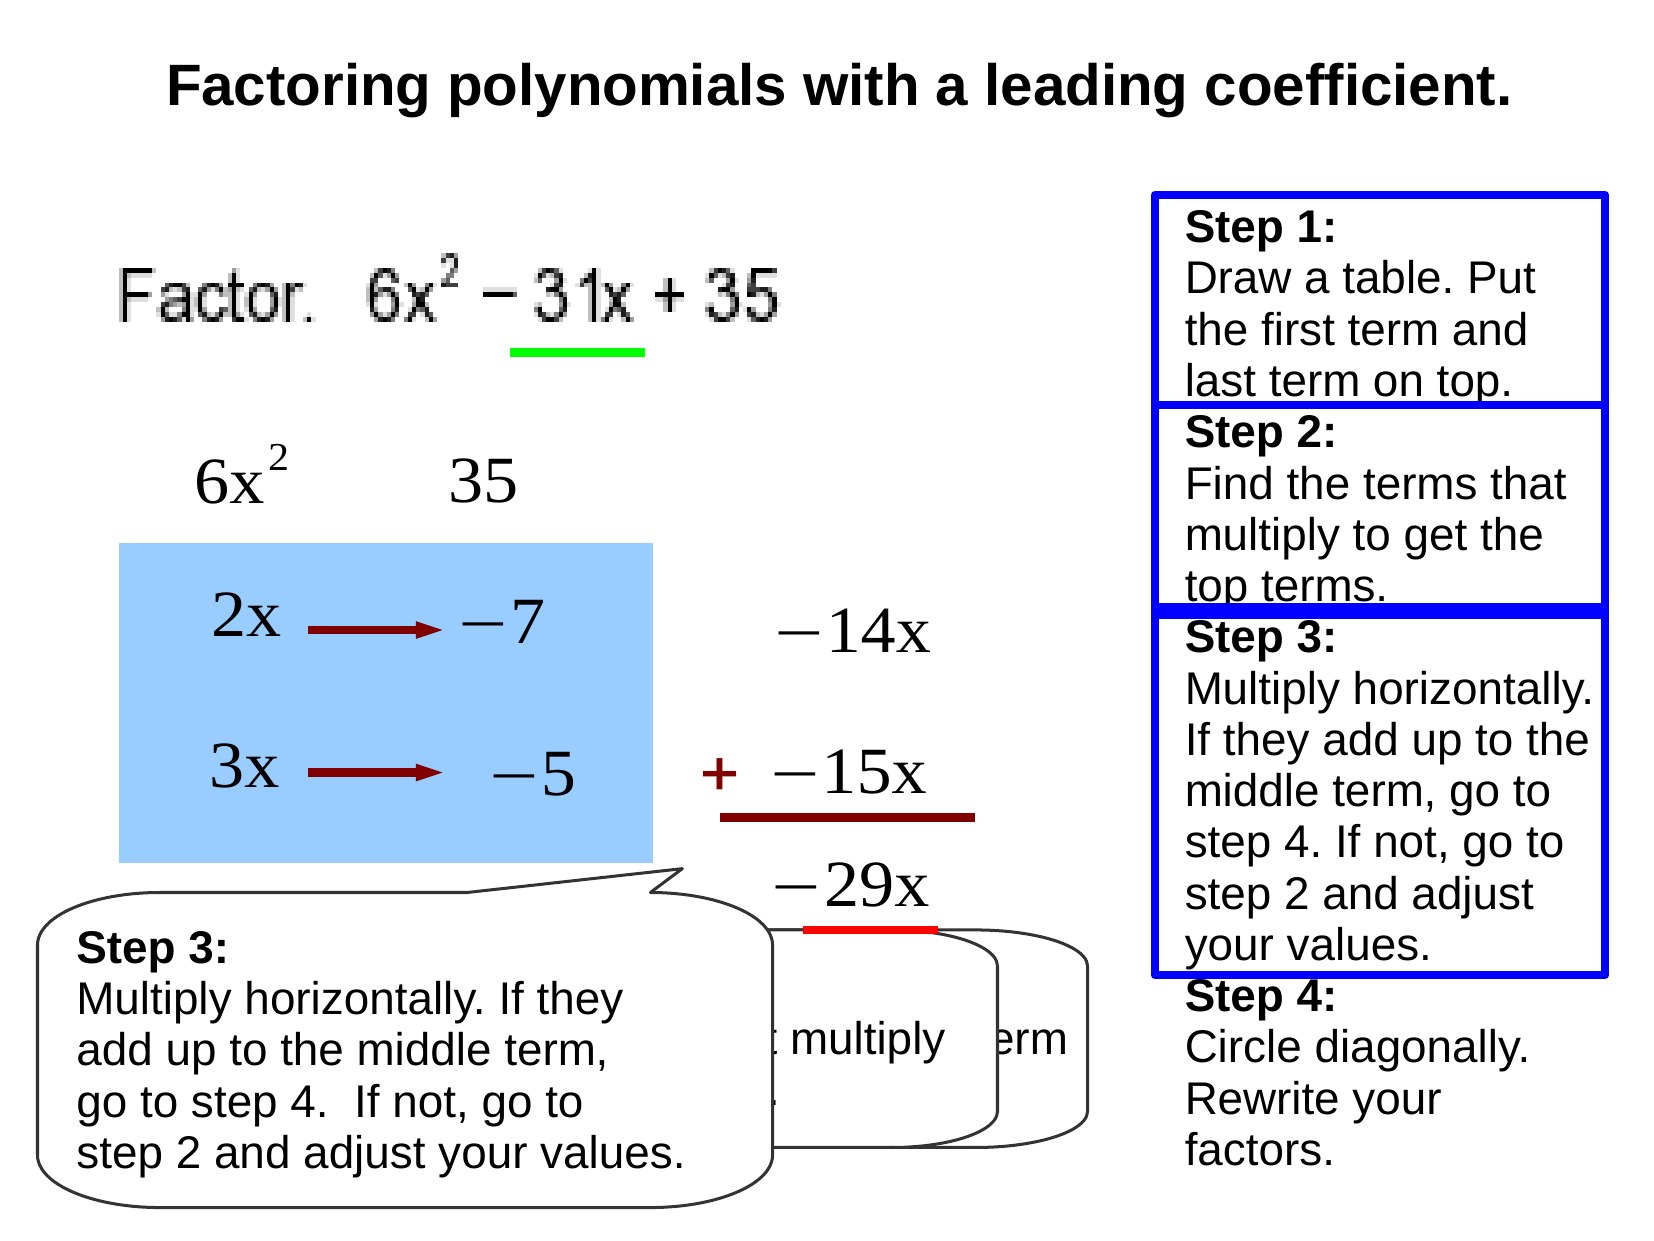

Factoring polynomials with a leading coefficient.
Step 1:
Draw a table. Put the first term and last term on top.
Step 2:
Find the terms that multiply to get the top terms.
Step 3:
Multiply horizontally. If they add up to the middle term, go to step 4. If not, go to step 2 and adjust your values.
Step 4:
Circle diagonally. Rewrite your factors.
| | |
| --- | --- |
| | |
Step 3:
Multiply horizontally. If they
add up to the middle term,
go to step 4. If not, go to
step 2 and adjust your values.
Step 2:
Find the terms that multiply
to get the top term.
Step 1:
Draw a table. Put the first term
and last term on top.